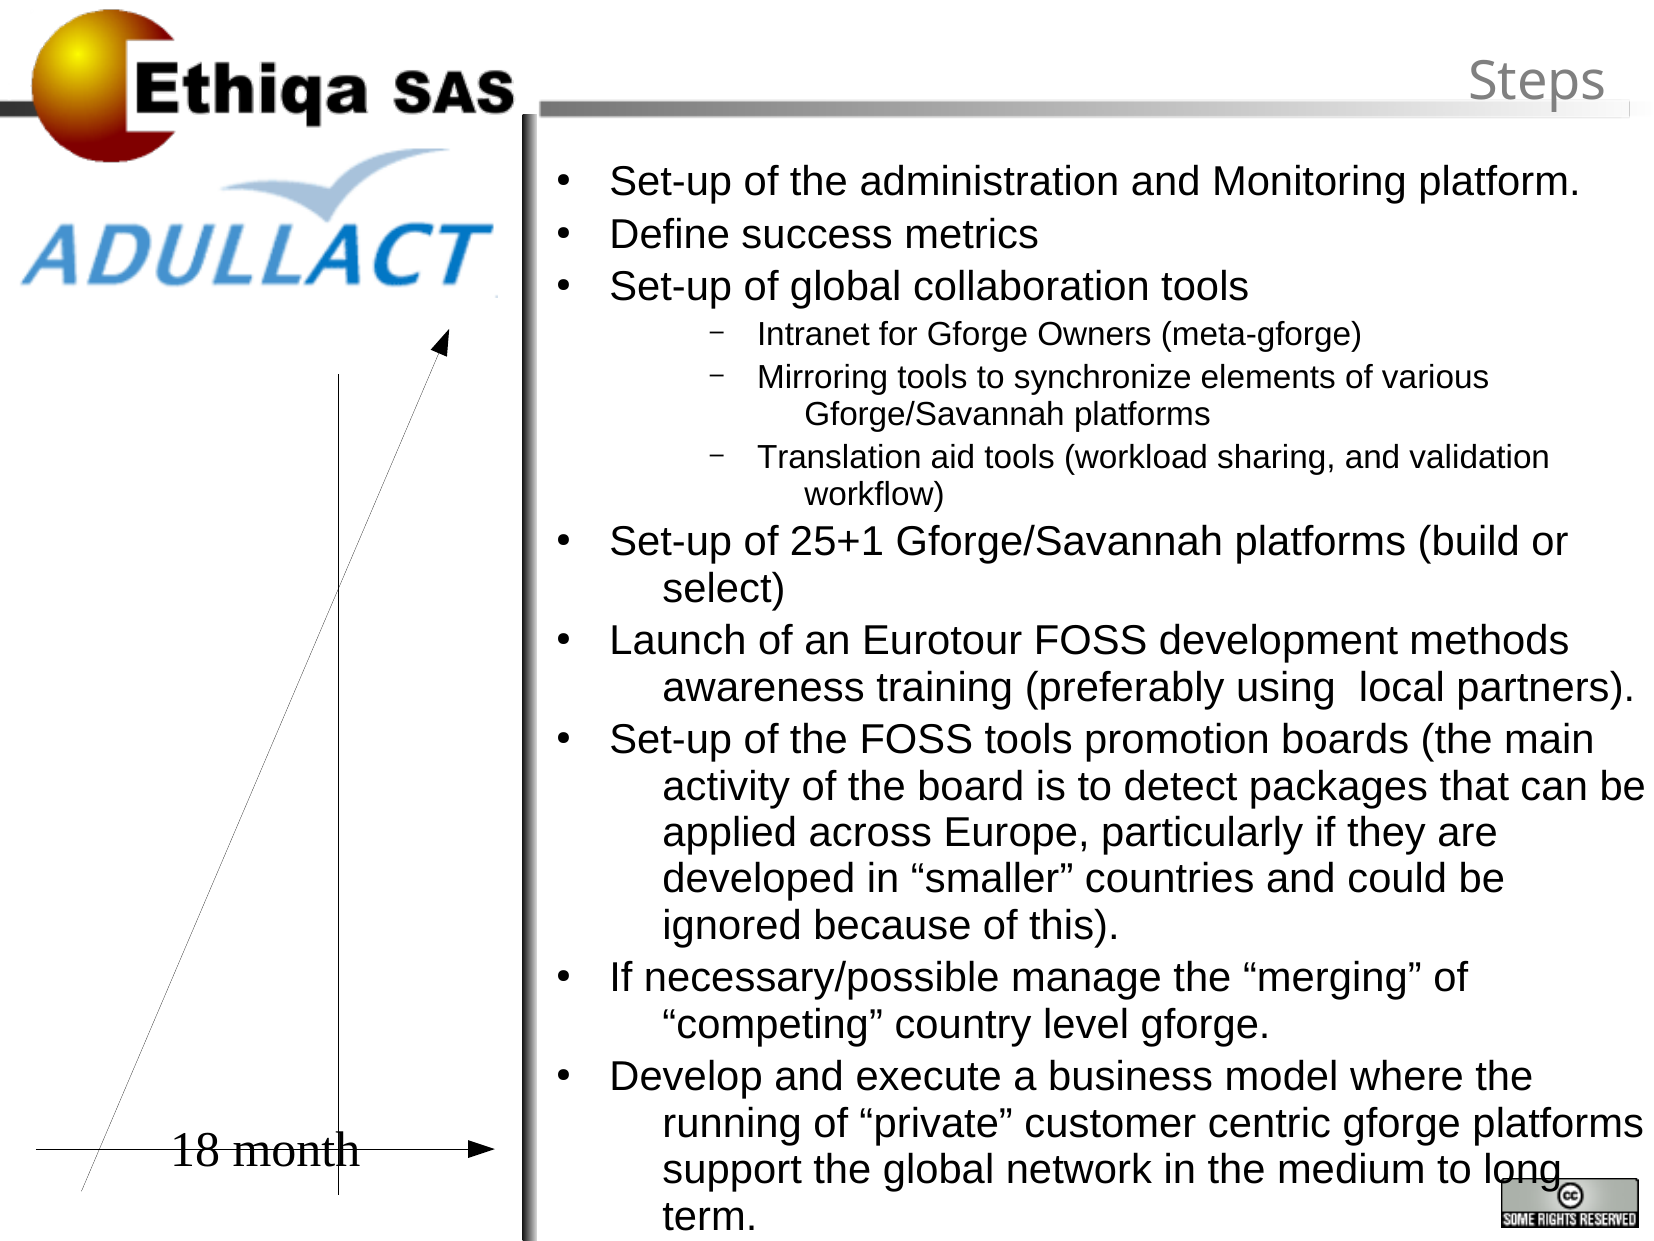

# Steps
Set-up of the administration and Monitoring platform.
Define success metrics
Set-up of global collaboration tools
Intranet for Gforge Owners (meta-gforge)
Mirroring tools to synchronize elements of various Gforge/Savannah platforms
Translation aid tools (workload sharing, and validation workflow)
Set-up of 25+1 Gforge/Savannah platforms (build or select)
Launch of an Eurotour FOSS development methods awareness training (preferably using local partners).
Set-up of the FOSS tools promotion boards (the main activity of the board is to detect packages that can be applied across Europe, particularly if they are developed in “smaller” countries and could be ignored because of this).
If necessary/possible manage the “merging” of “competing” country level gforge.
Develop and execute a business model where the running of “private” customer centric gforge platforms support the global network in the medium to long term.
Monitor the process and evaluate effectiveness
18 month